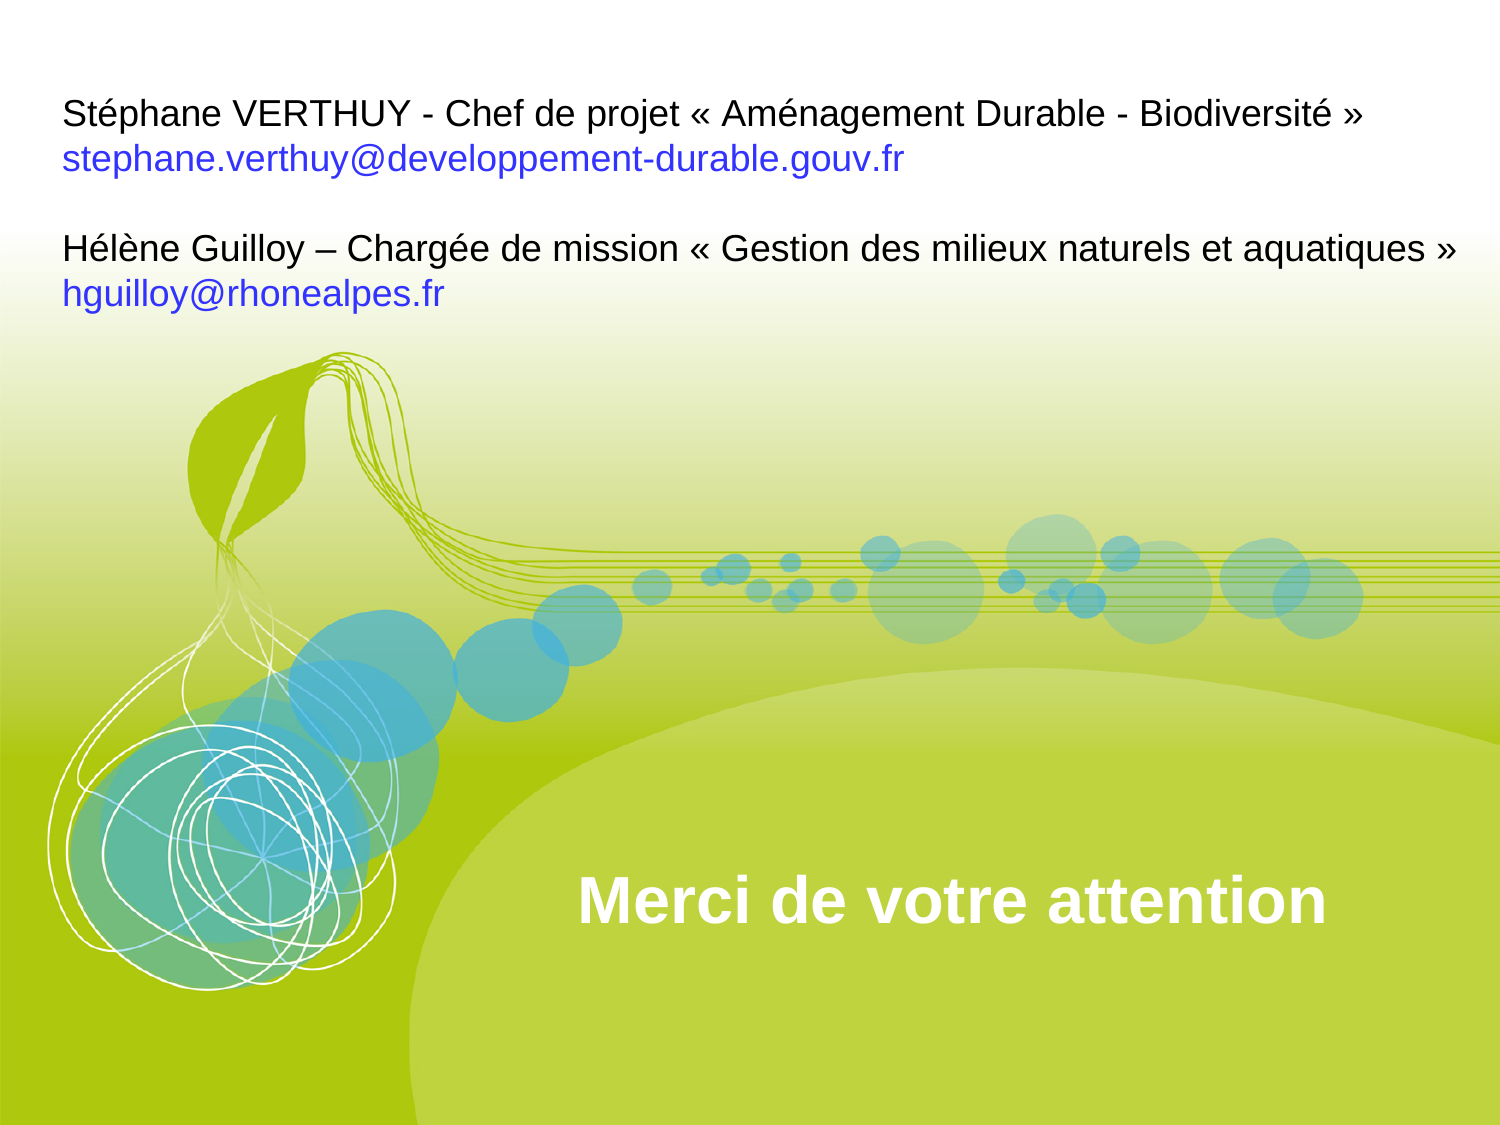

Stéphane VERTHUY - Chef de projet « Aménagement Durable - Biodiversité »
stephane.verthuy@developpement-durable.gouv.fr
Hélène Guilloy – Chargée de mission « Gestion des milieux naturels et aquatiques »
hguilloy@rhonealpes.fr
Merci de votre attention